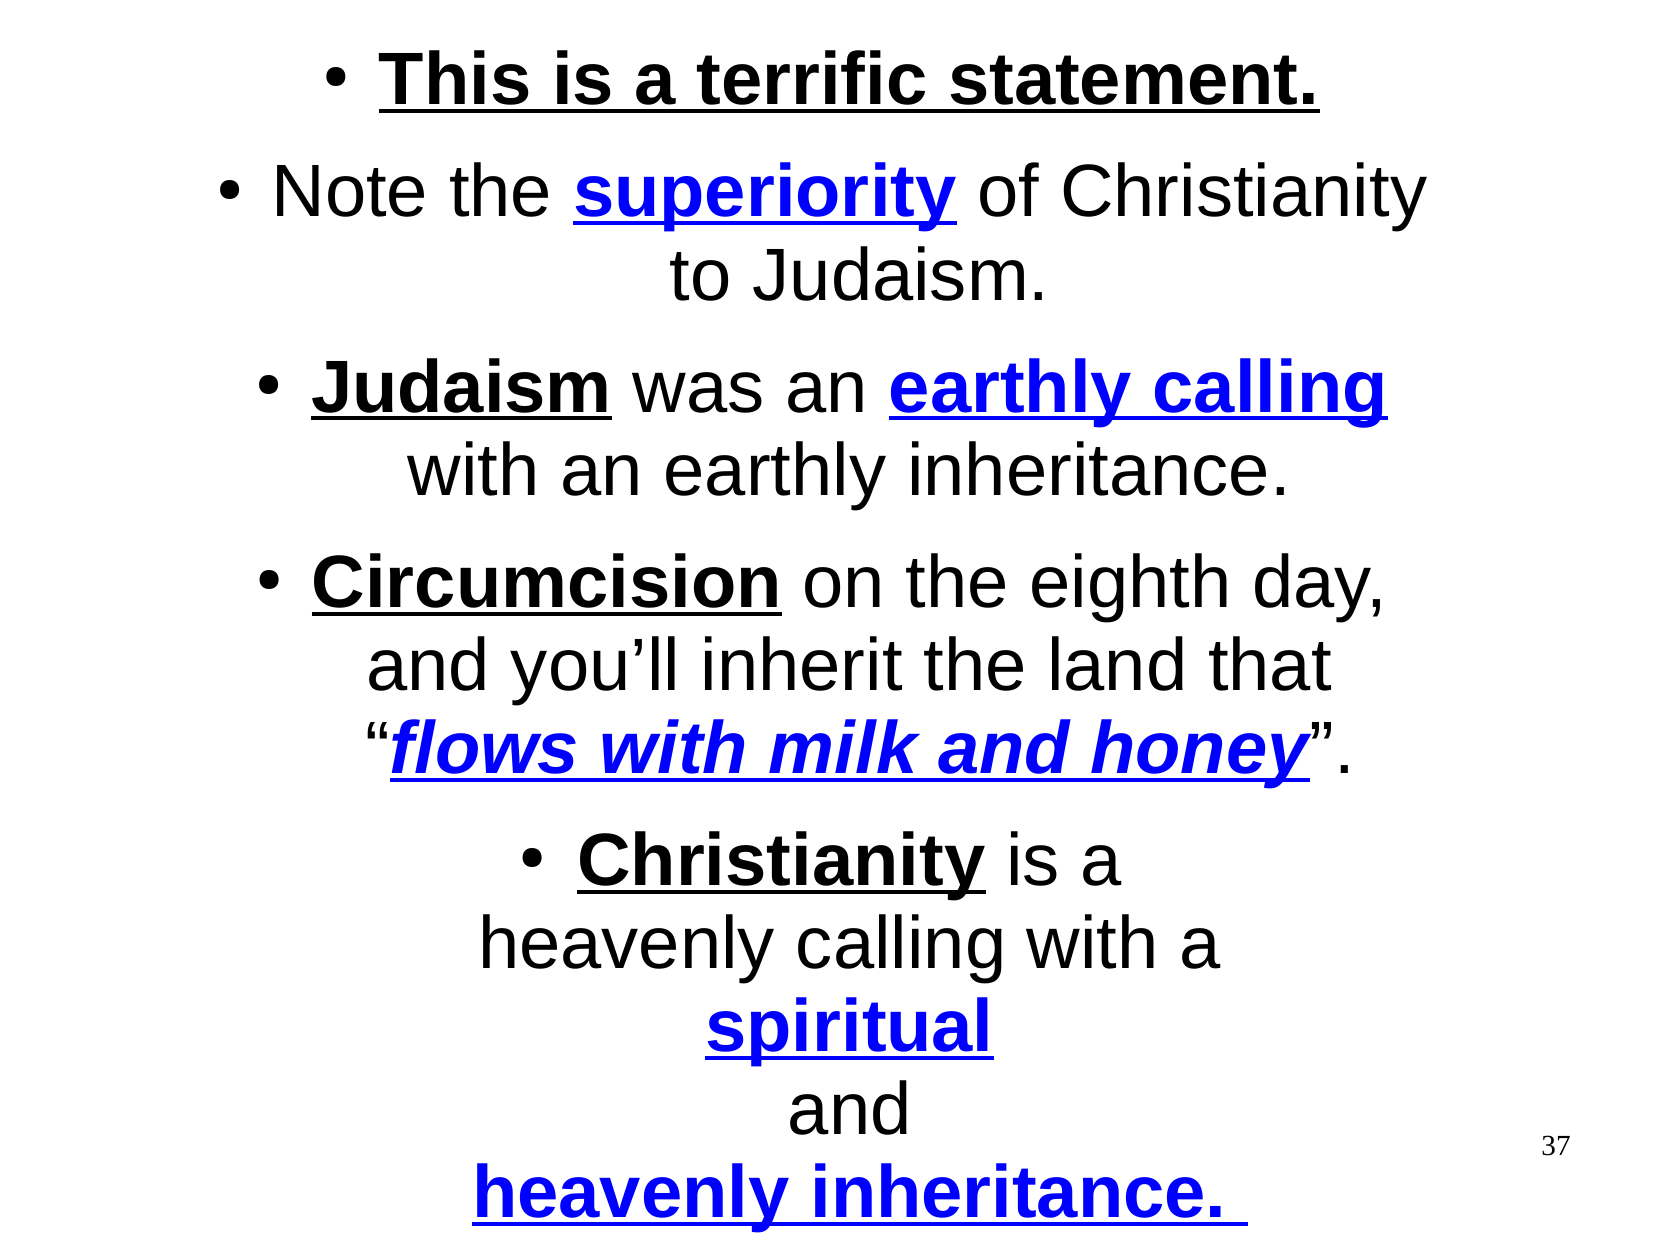

# This is a terrific statement.
Note the superiority of Christianity
to Judaism.
Judaism was an earthly calling
with an earthly inheritance.
Circumcision on the eighth day,
and you’ll inherit the land that
“flows with milk and honey”.
Christianity is a
heavenly calling with a
spiritual
and
heavenly inheritance.
37